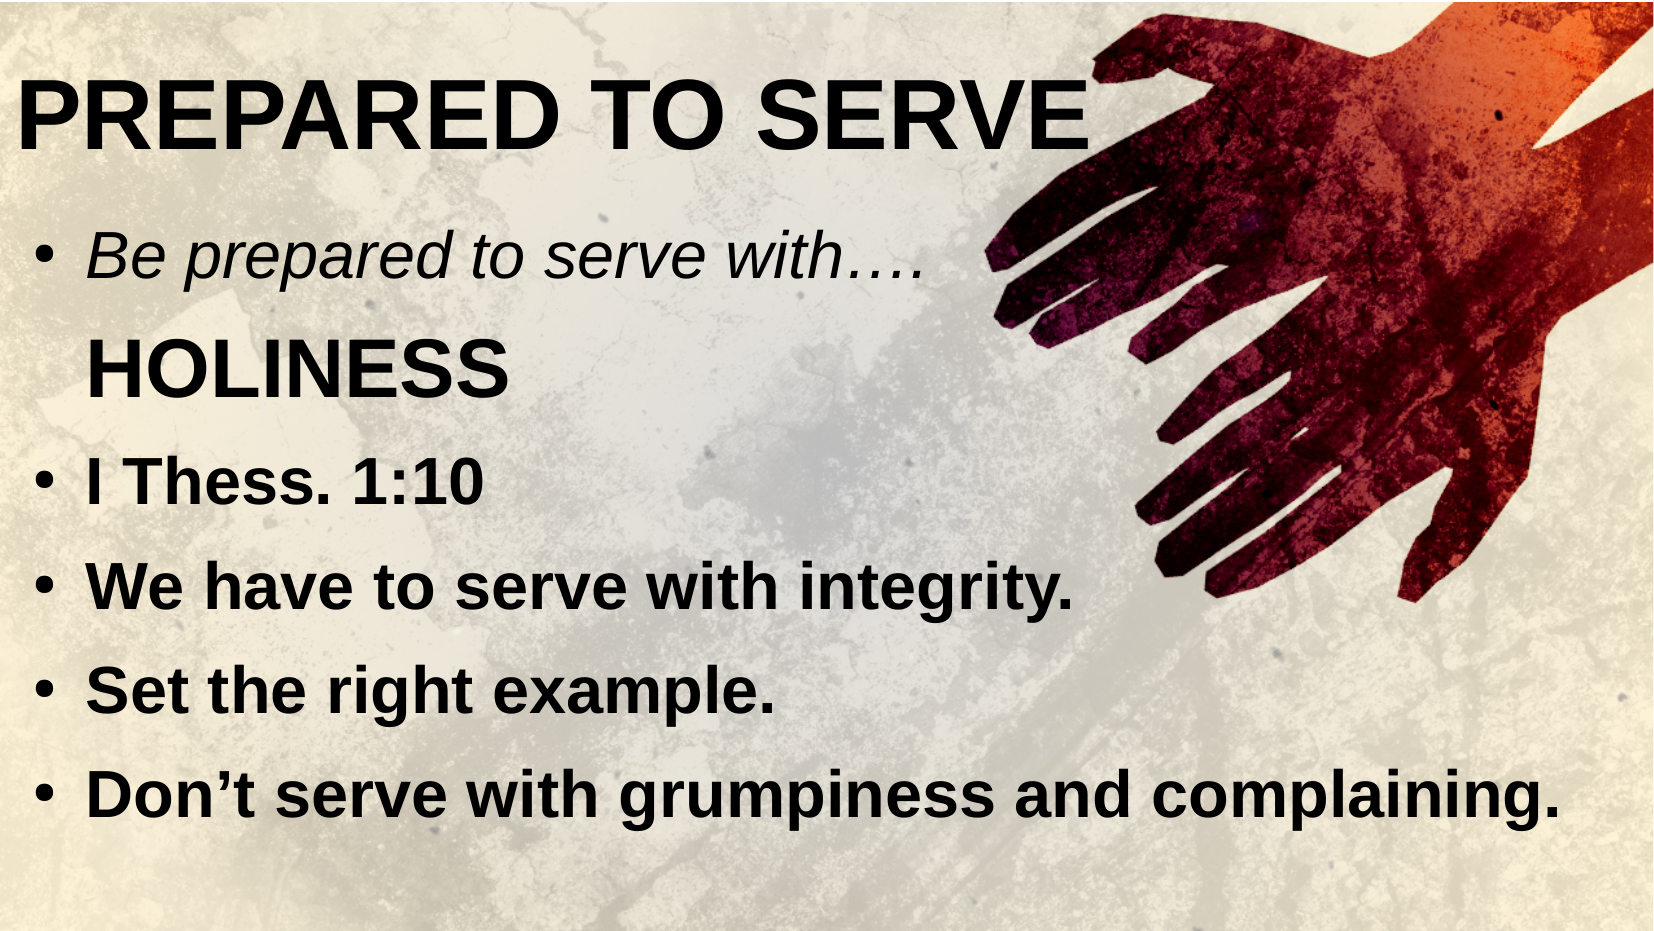

# PREPARED TO SERVE
Be prepared to serve with….
HOLINESS
I Thess. 1:10
We have to serve with integrity.
Set the right example.
Don’t serve with grumpiness and complaining.